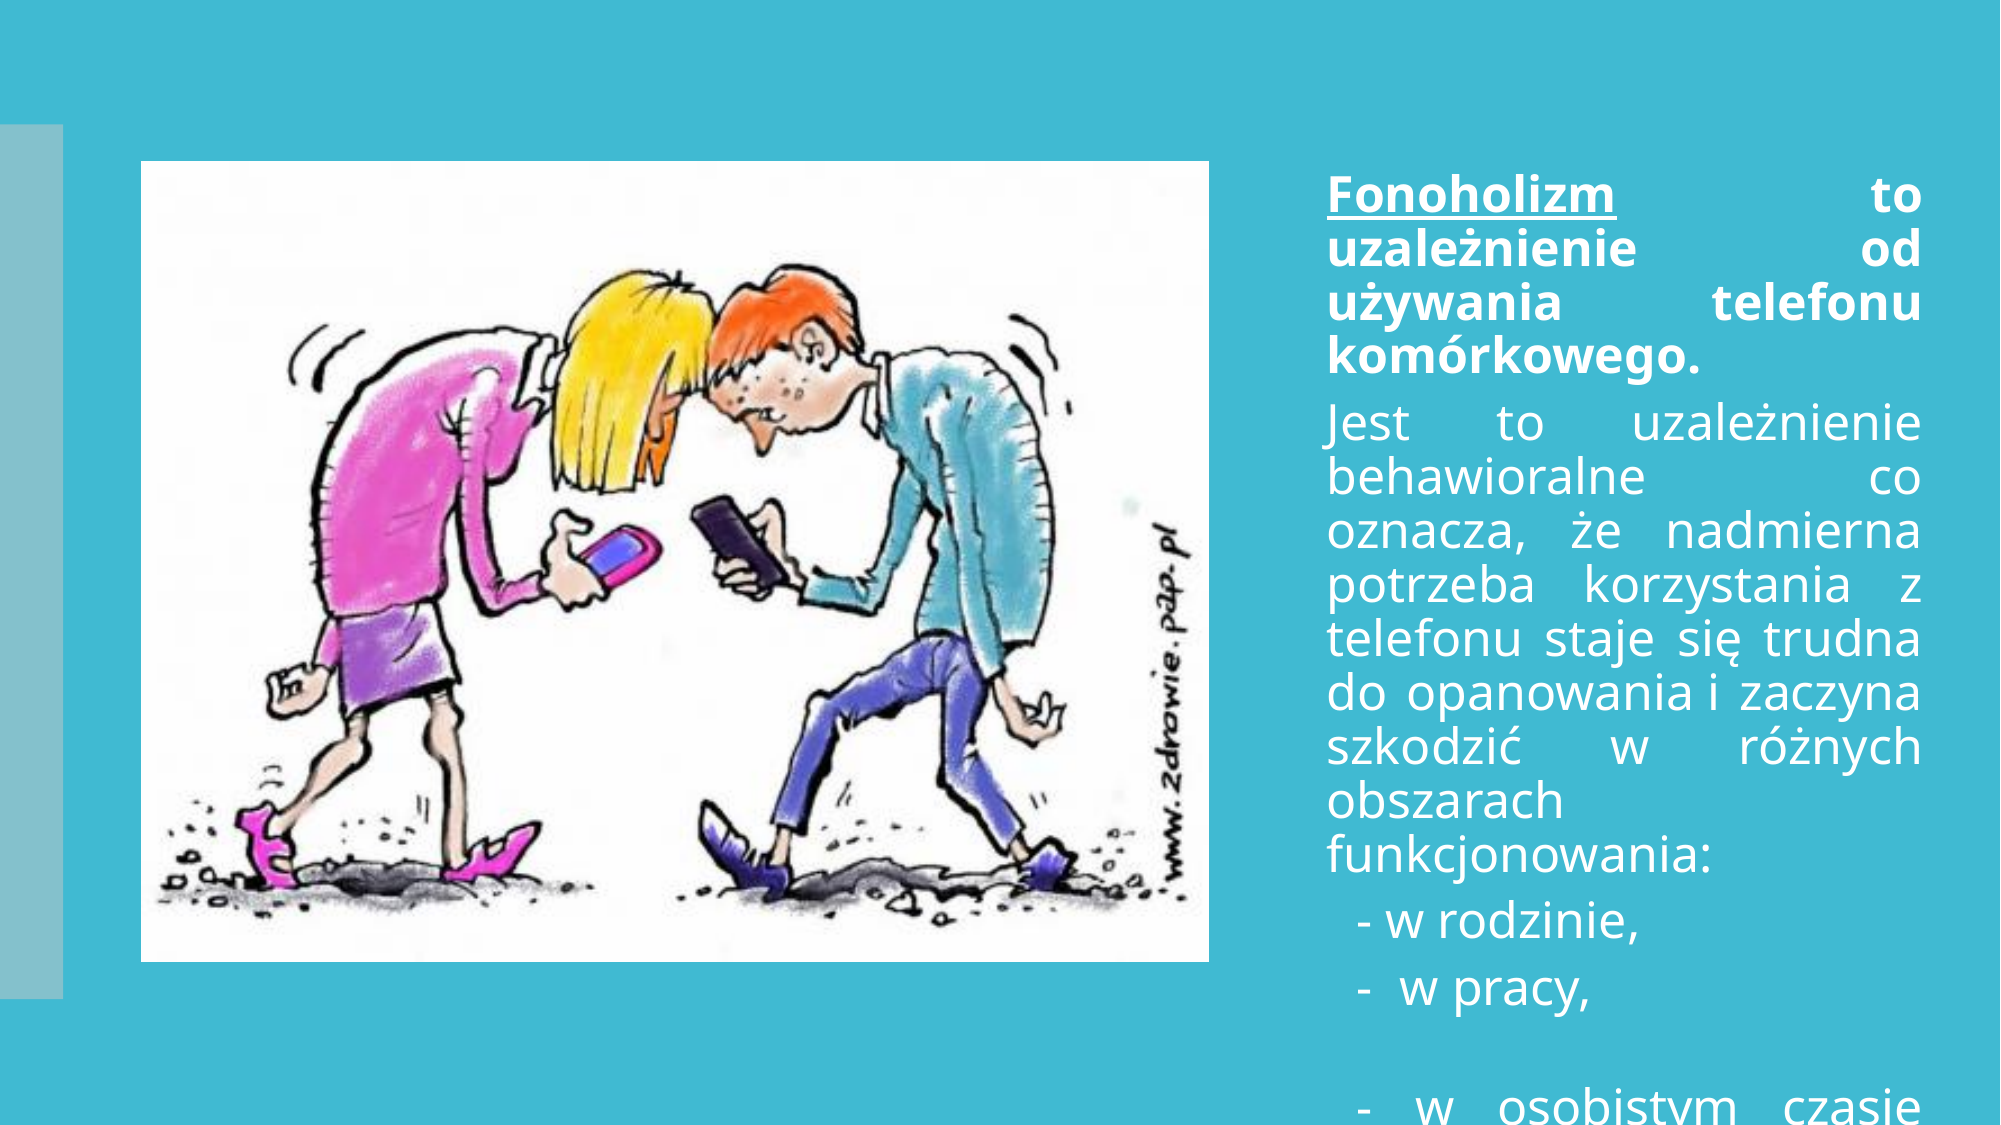

Fonoholizm to uzależnienie od używania telefonu komórkowego.
Jest to uzależnienie behawioralne co oznacza, że nadmierna potrzeba korzystania z telefonu staje się trudna do opanowania i zaczyna szkodzić w różnych obszarach funkcjonowania:
- w rodzinie,
-  w pracy,
- w osobistym czasie wolnym.